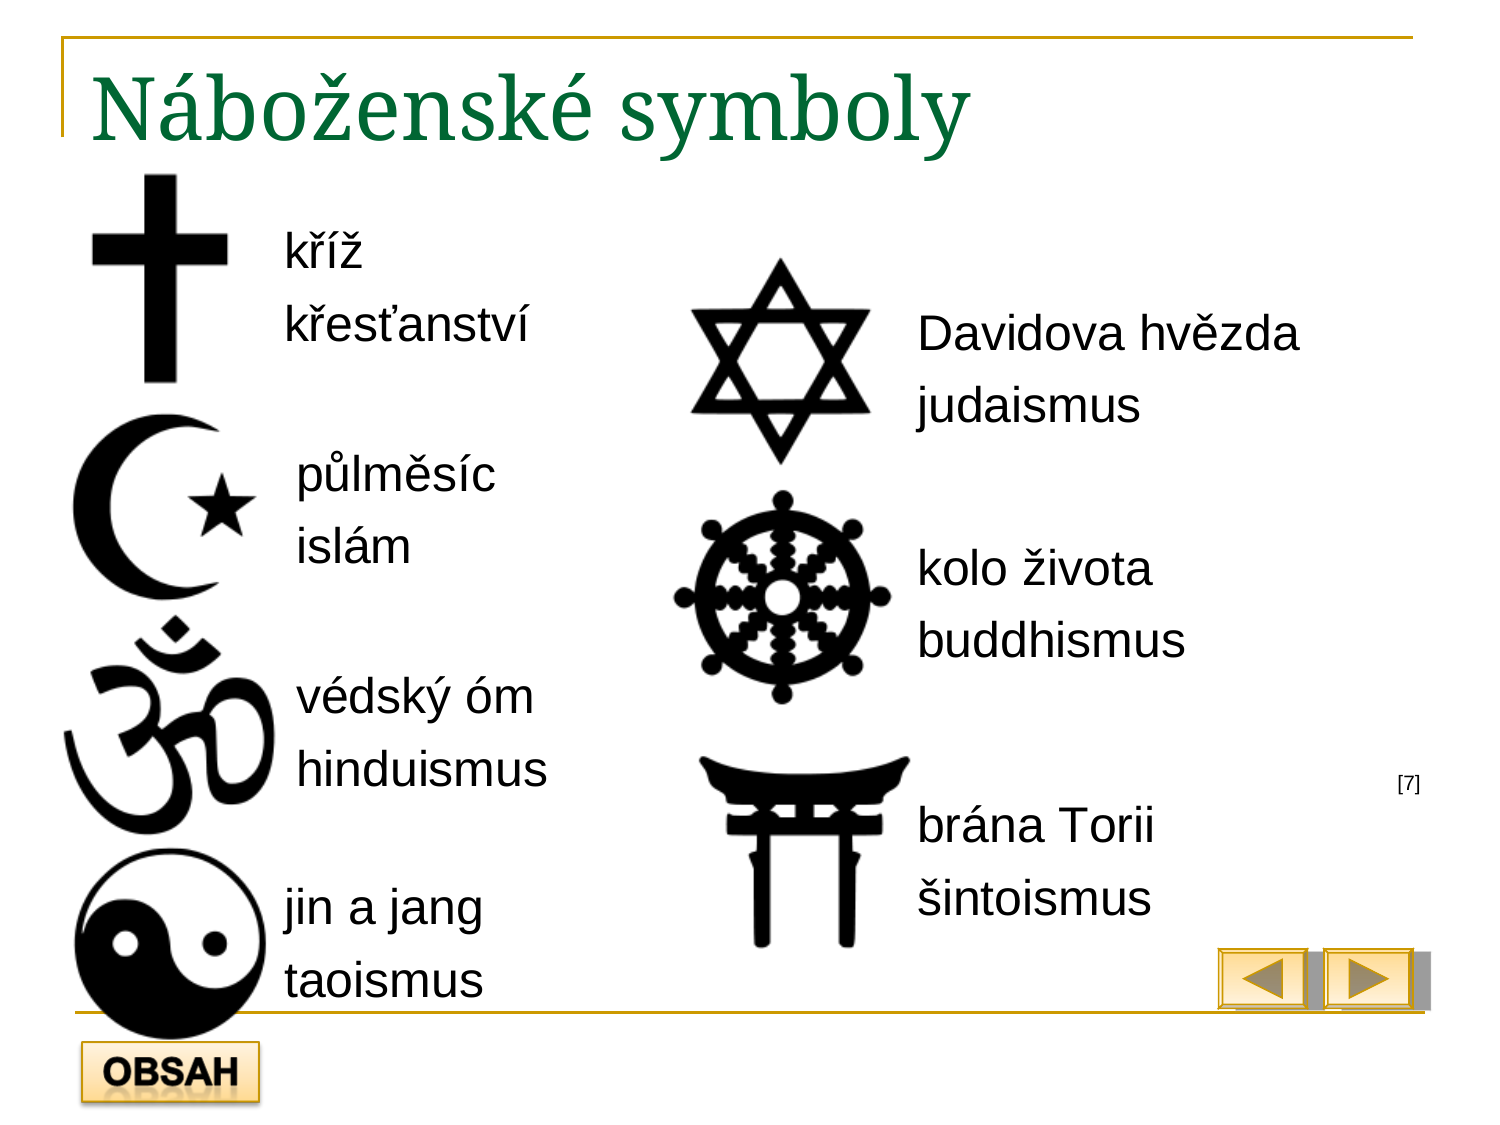

# Náboženské symboly
kříž
křesťanství
Davidova hvězda
judaismus
půlměsíc
islám
kolo života
buddhismus
védský óm
hinduismus
[7]
brána Torii
šintoismus
jin a jang
taoismus